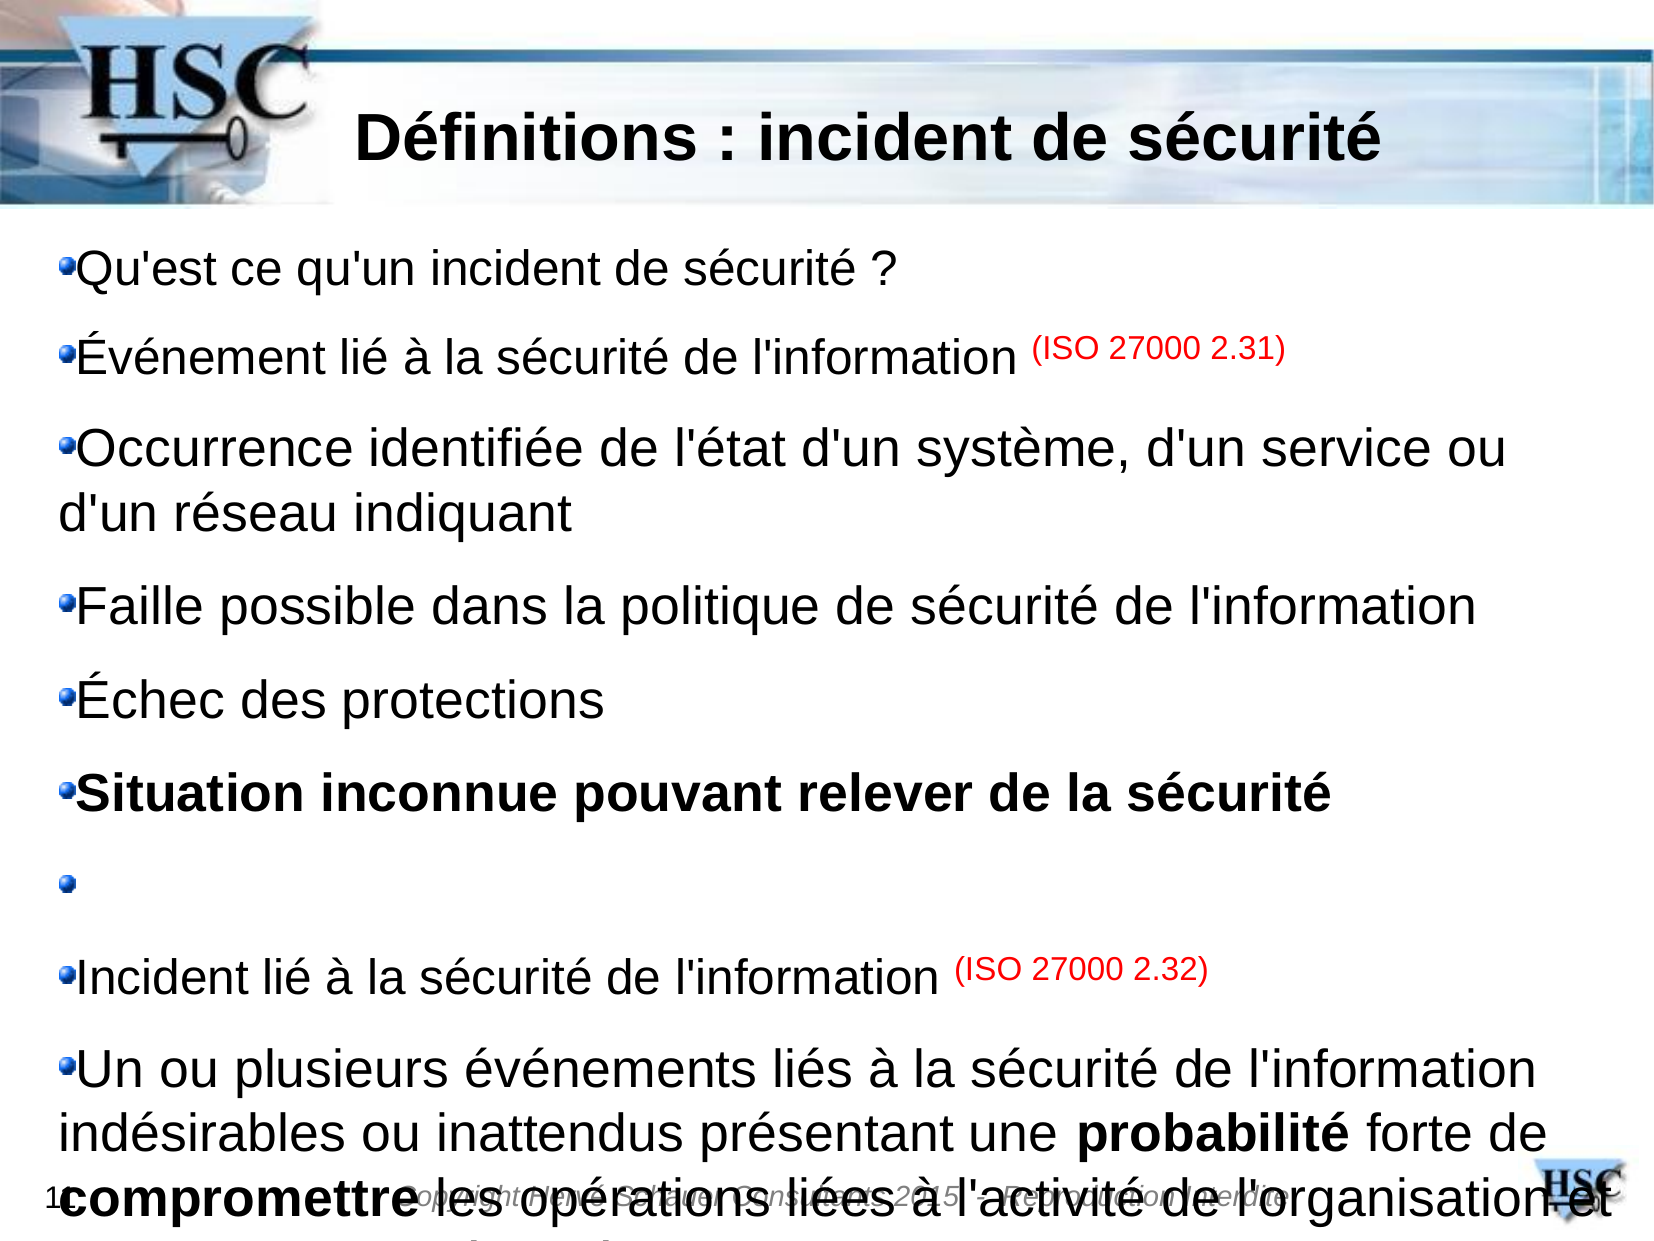

# Définitions : incident de sécurité
Qu'est ce qu'un incident de sécurité ?
Événement lié à la sécurité de l'information (ISO 27000 2.31)
Occurrence identifiée de l'état d'un système, d'un service ou d'un réseau indiquant
Faille possible dans la politique de sécurité de l'information
Échec des protections
Situation inconnue pouvant relever de la sécurité
Incident lié à la sécurité de l'information (ISO 27000 2.32)
Un ou plusieurs événements liés à la sécurité de l'information indésirables ou inattendus présentant une probabilité forte de compromettre les opérations liées à l'activité de l'organisation et de menacer la sécurité de l'information